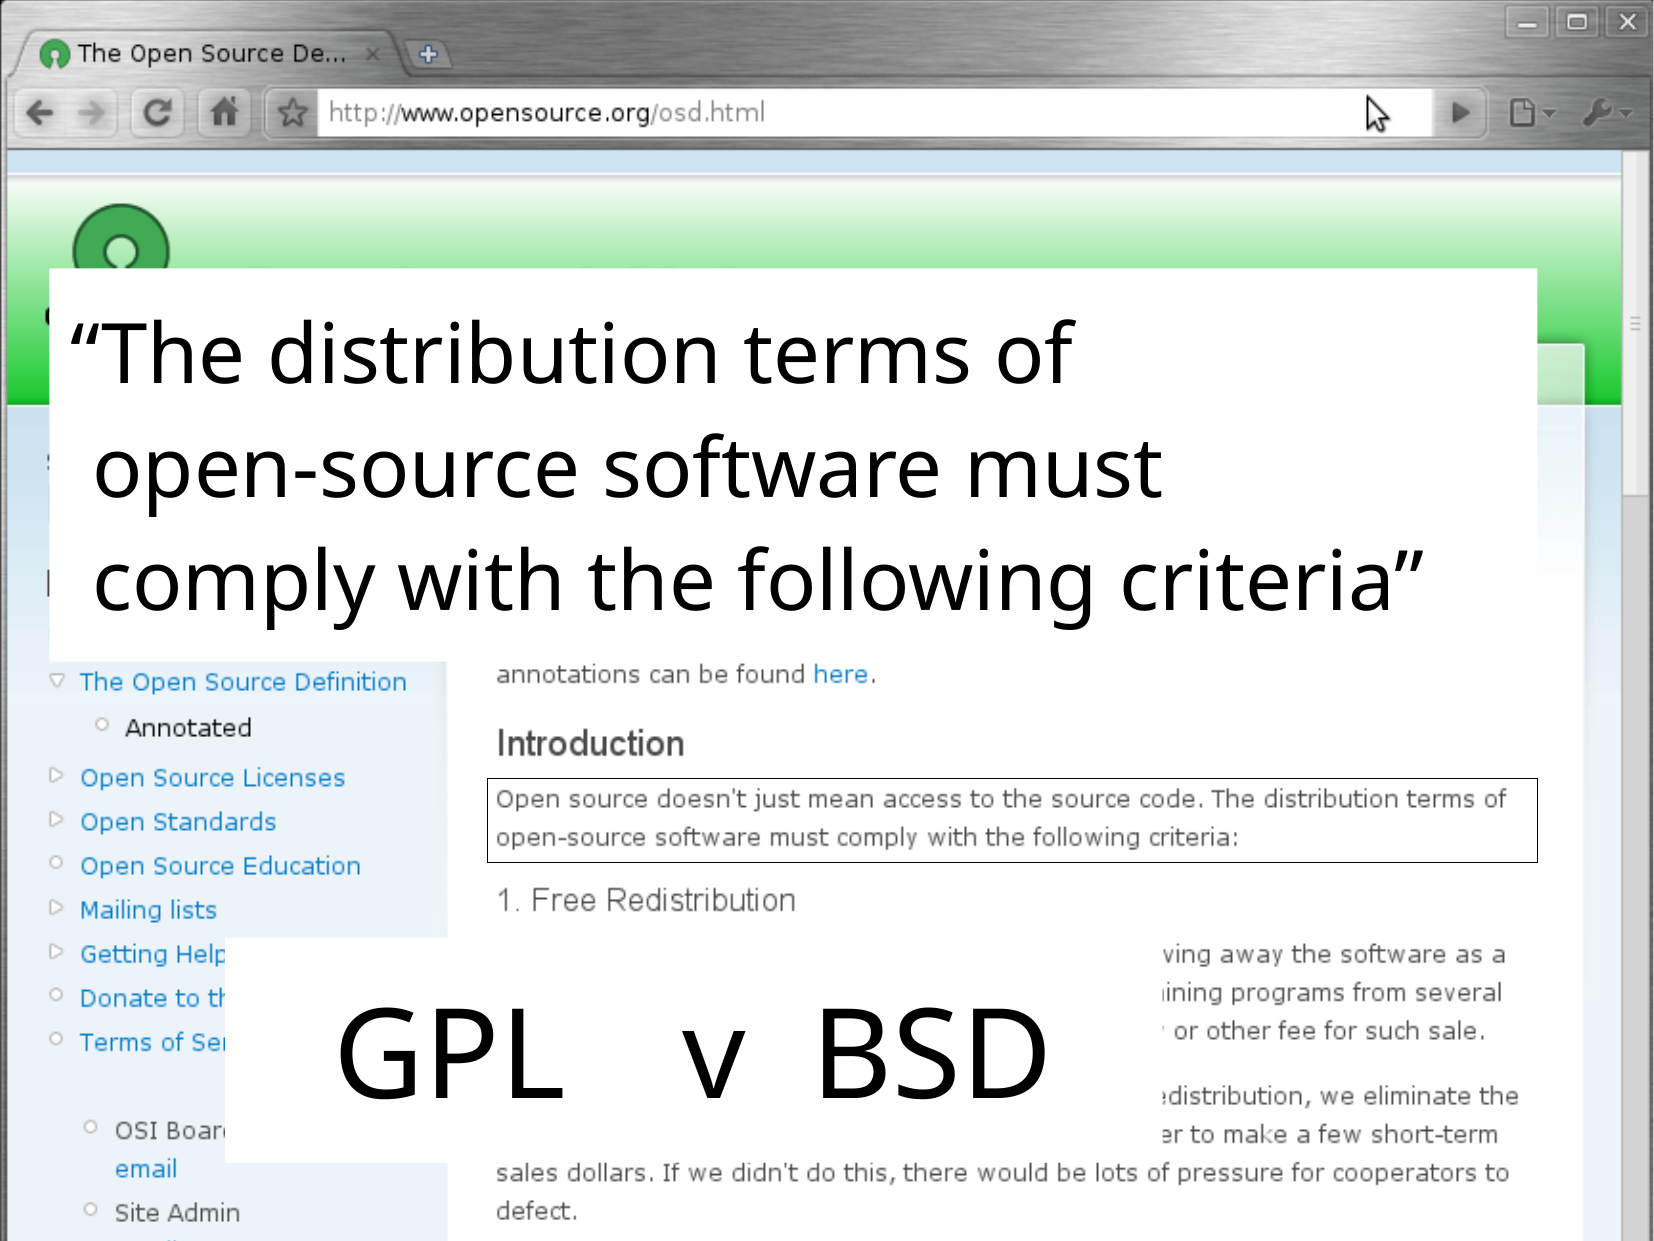

“The distribution terms of
 open-source software must
 comply with the following criteria”
 GPL
v BSD